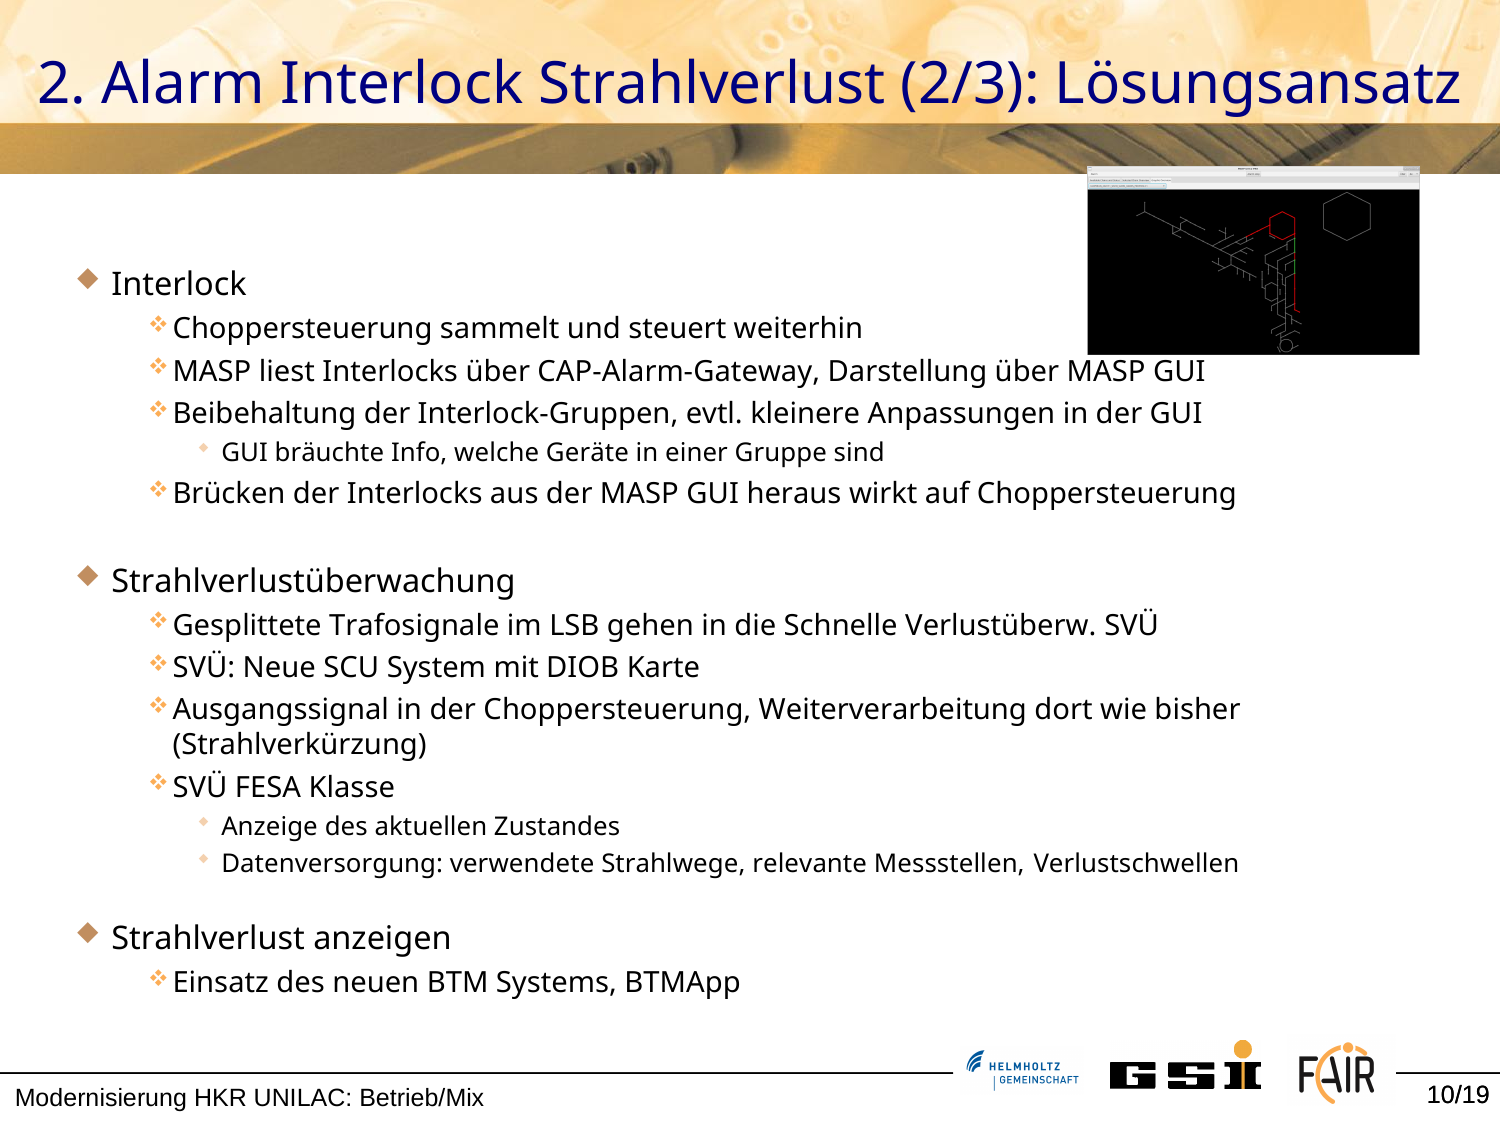

# 2. Alarm Interlock Strahlverlust (2/3): Lösungsansatz
Interlock
Choppersteuerung sammelt und steuert weiterhin
MASP liest Interlocks über CAP-Alarm-Gateway, Darstellung über MASP GUI
Beibehaltung der Interlock-Gruppen, evtl. kleinere Anpassungen in der GUI
GUI bräuchte Info, welche Geräte in einer Gruppe sind
Brücken der Interlocks aus der MASP GUI heraus wirkt auf Choppersteuerung
Strahlverlustüberwachung
Gesplittete Trafosignale im LSB gehen in die Schnelle Verlustüberw. SVÜ
SVÜ: Neue SCU System mit DIOB Karte
Ausgangssignal in der Choppersteuerung, Weiterverarbeitung dort wie bisher (Strahlverkürzung)
SVÜ FESA Klasse
Anzeige des aktuellen Zustandes
Datenversorgung: verwendete Strahlwege, relevante Messstellen, Verlustschwellen
Strahlverlust anzeigen
Einsatz des neuen BTM Systems, BTMApp
10